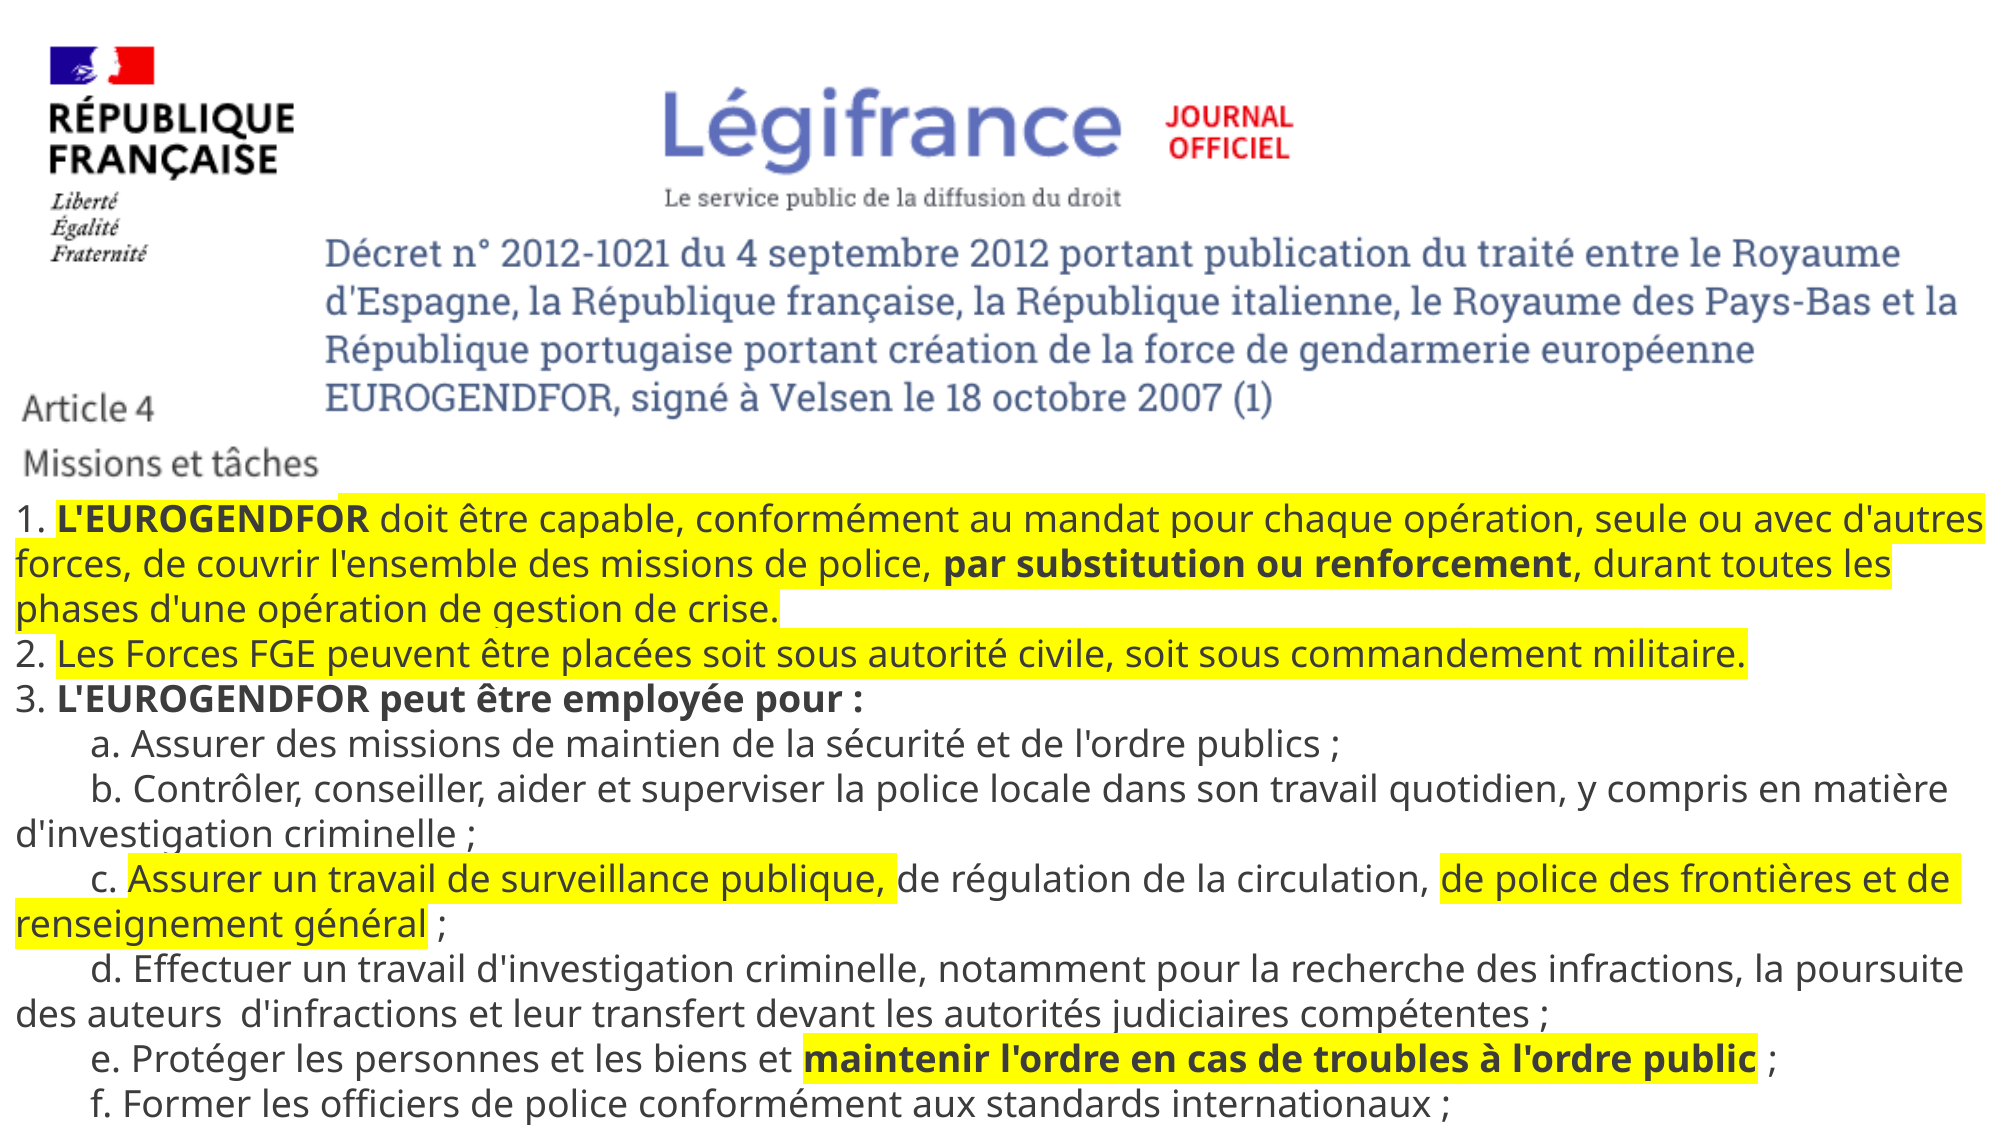

1. L'EUROGENDFOR doit être capable, conformément au mandat pour chaque opération, seule ou avec d'autres forces, de couvrir l'ensemble des missions de police, par substitution ou renforcement, durant toutes les phases d'une opération de gestion de crise.
2. Les Forces FGE peuvent être placées soit sous autorité civile, soit sous commandement militaire.
3. L'EUROGENDFOR peut être employée pour :
	a. Assurer des missions de maintien de la sécurité et de l'ordre publics ;
	b. Contrôler, conseiller, aider et superviser la police locale dans son travail quotidien, y compris en matière 	d'investigation criminelle ;
	c. Assurer un travail de surveillance publique, de régulation de la circulation, de police des frontières et de 	renseignement général ;
	d. Effectuer un travail d'investigation criminelle, notamment pour la recherche des infractions, la poursuite des auteurs 	d'infractions et leur transfert devant les autorités judiciaires compétentes ;
	e. Protéger les personnes et les biens et maintenir l'ordre en cas de troubles à l'ordre public ;
	f. Former les officiers de police conformément aux standards internationaux ;
	g. Former des instructeurs, notamment dans le cadre de programmes de coopération.